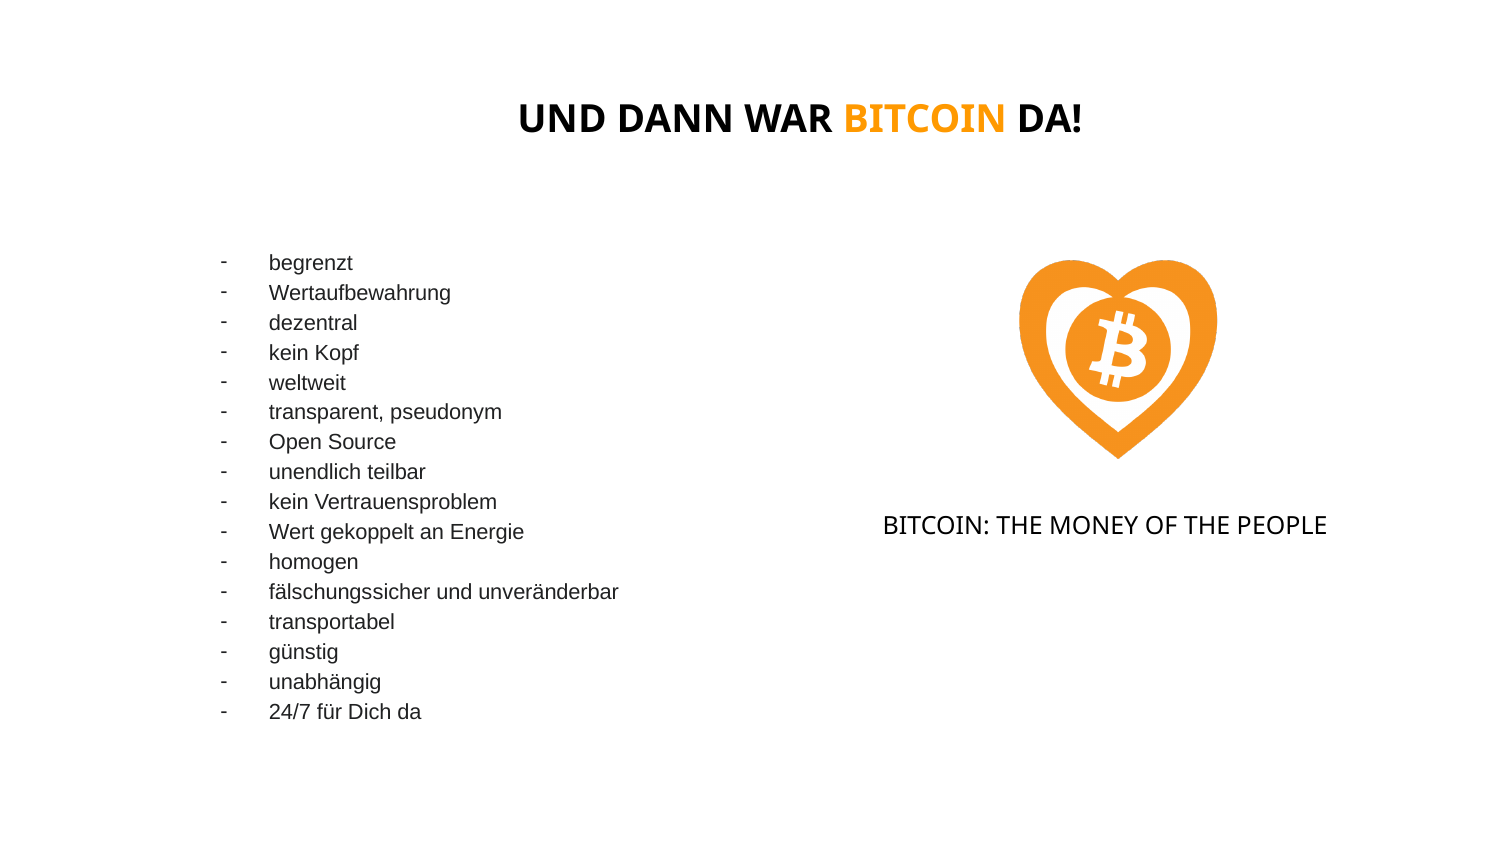

# UND DANN WAR BITCOIN DA!
begrenzt
Wertaufbewahrung
dezentral
kein Kopf
weltweit
transparent, pseudonym
Open Source
unendlich teilbar
kein Vertrauensproblem
Wert gekoppelt an Energie
homogen
fälschungssicher und unveränderbar
transportabel
günstig
unabhängig
24/7 für Dich da
BITCOIN: THE MONEY OF THE PEOPLE